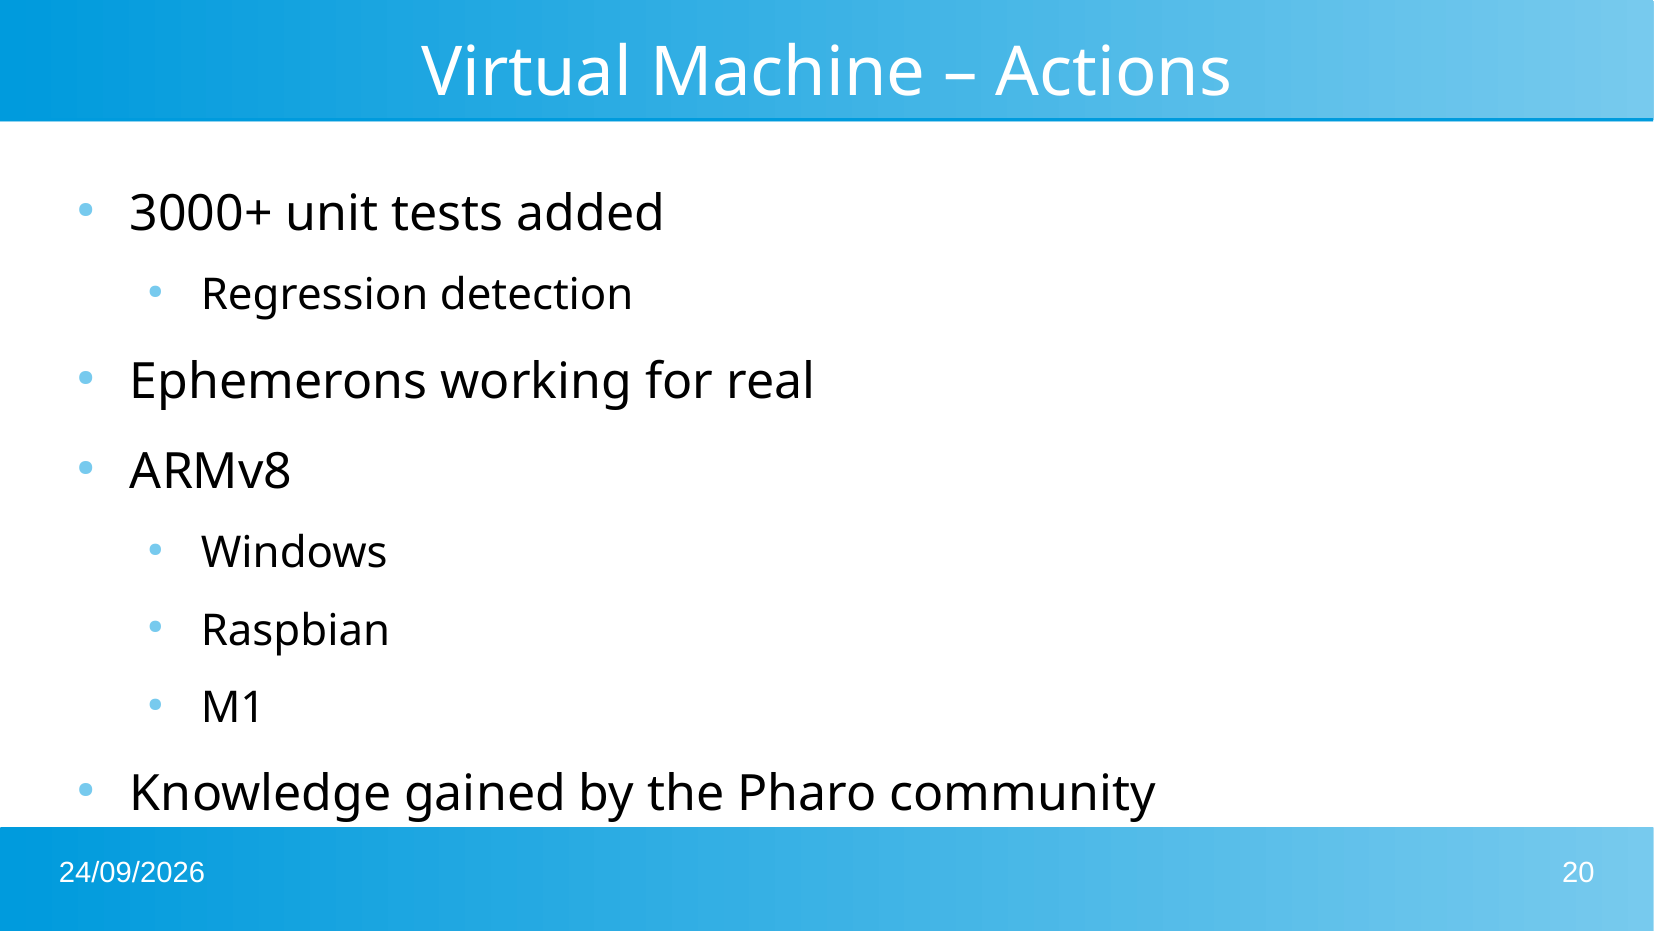

# Virtual Machine – Actions
3000+ unit tests added
Regression detection
Ephemerons working for real
ARMv8
Windows
Raspbian
M1
Knowledge gained by the Pharo community
20